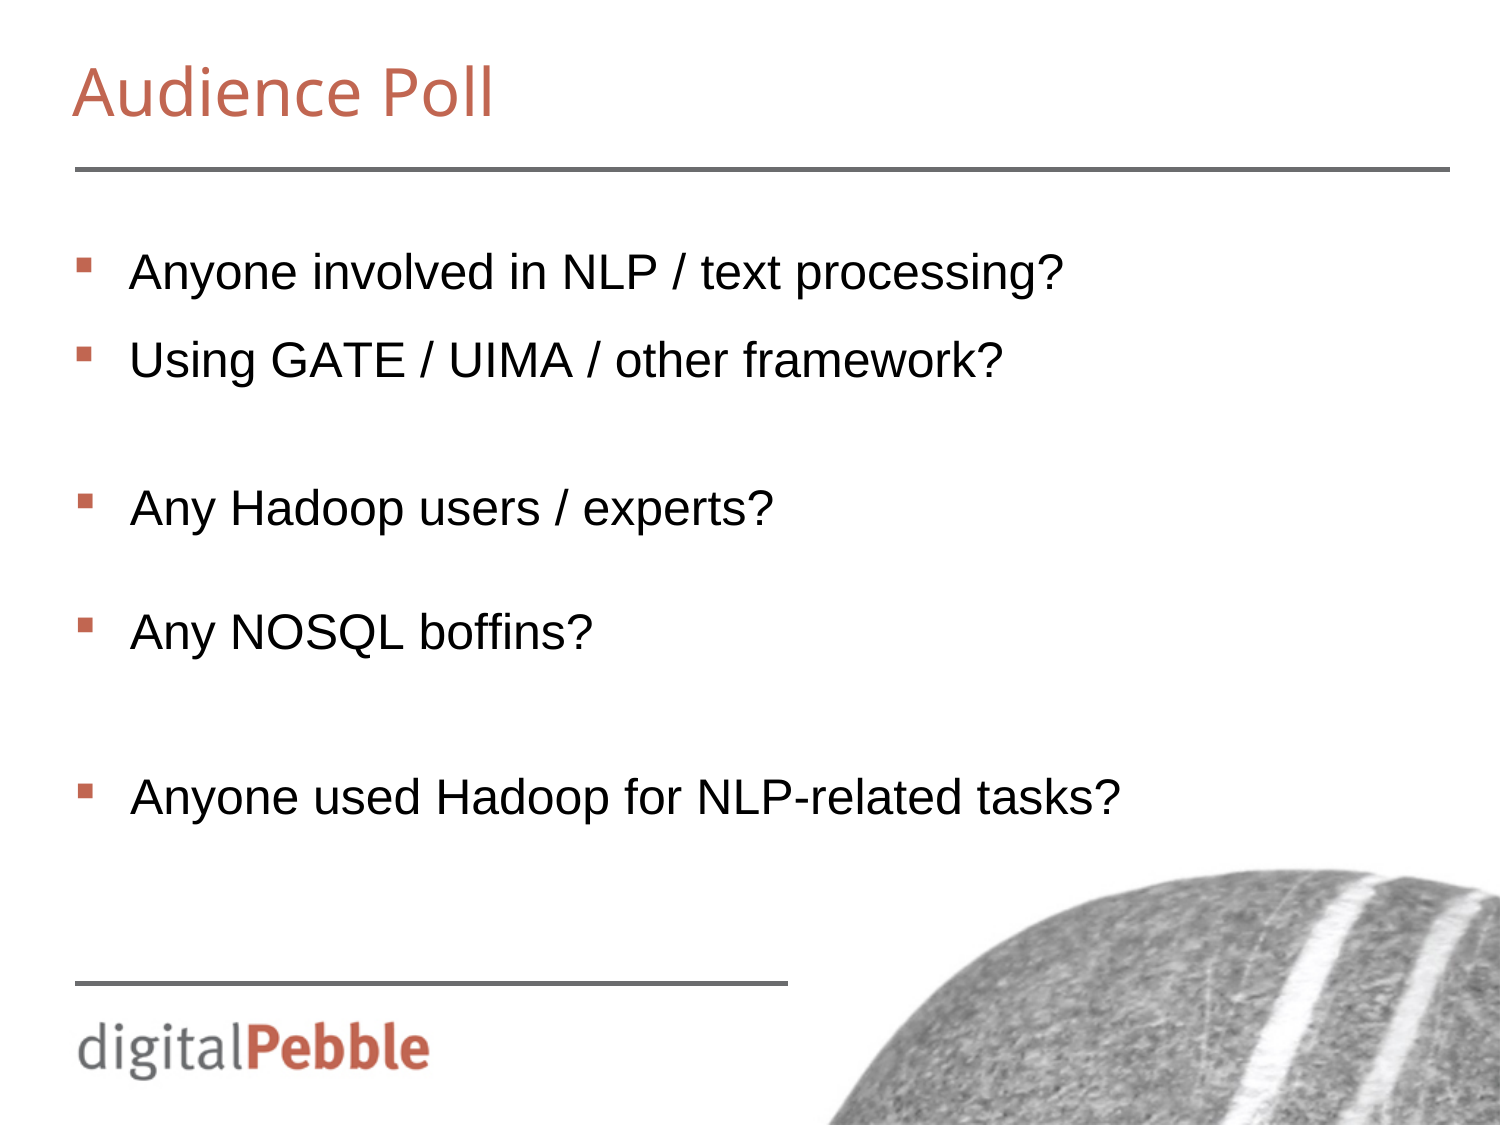

# Audience Poll
Anyone involved in NLP / text processing?
Using GATE / UIMA / other framework?
Any Hadoop users / experts?
Any NOSQL boffins?
Anyone used Hadoop for NLP-related tasks?